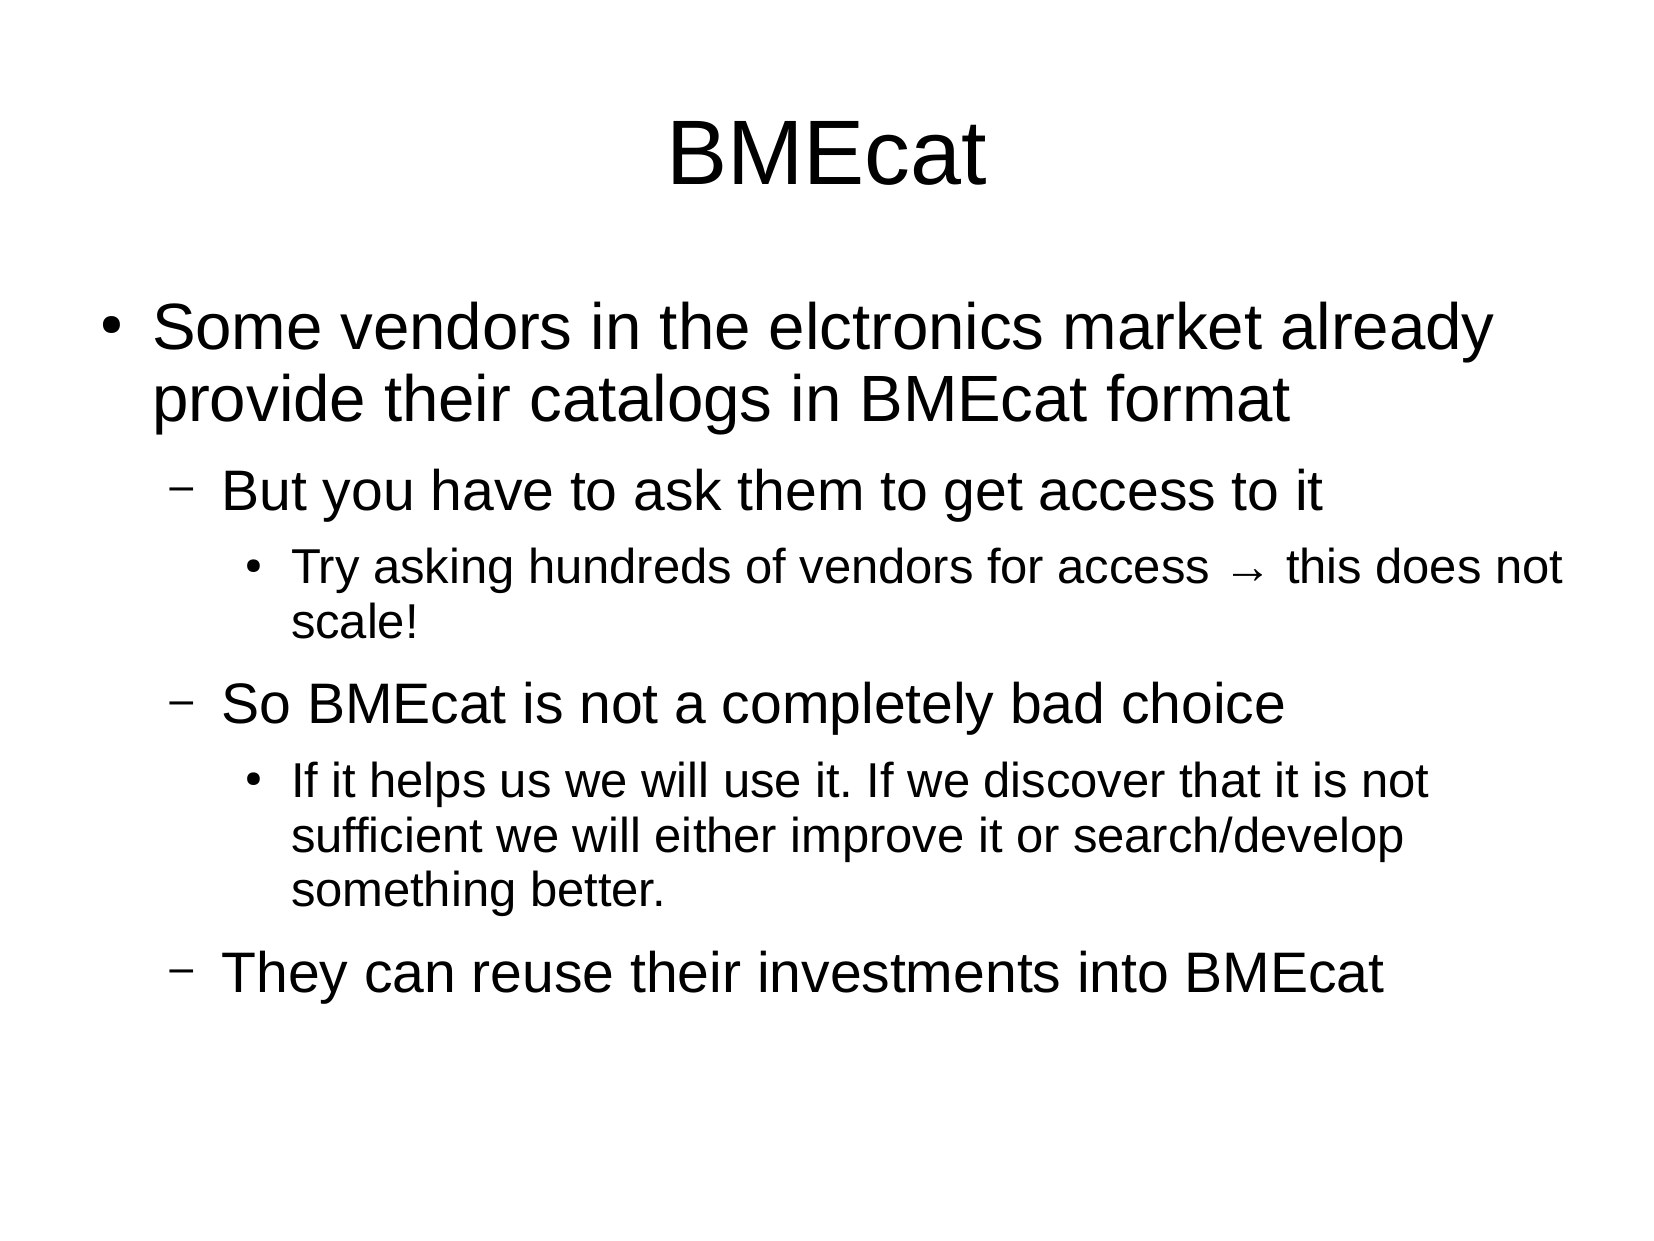

# BMEcat
Some vendors in the elctronics market already provide their catalogs in BMEcat format
But you have to ask them to get access to it
Try asking hundreds of vendors for access → this does not scale!
So BMEcat is not a completely bad choice
If it helps us we will use it. If we discover that it is not sufficient we will either improve it or search/develop something better.
They can reuse their investments into BMEcat